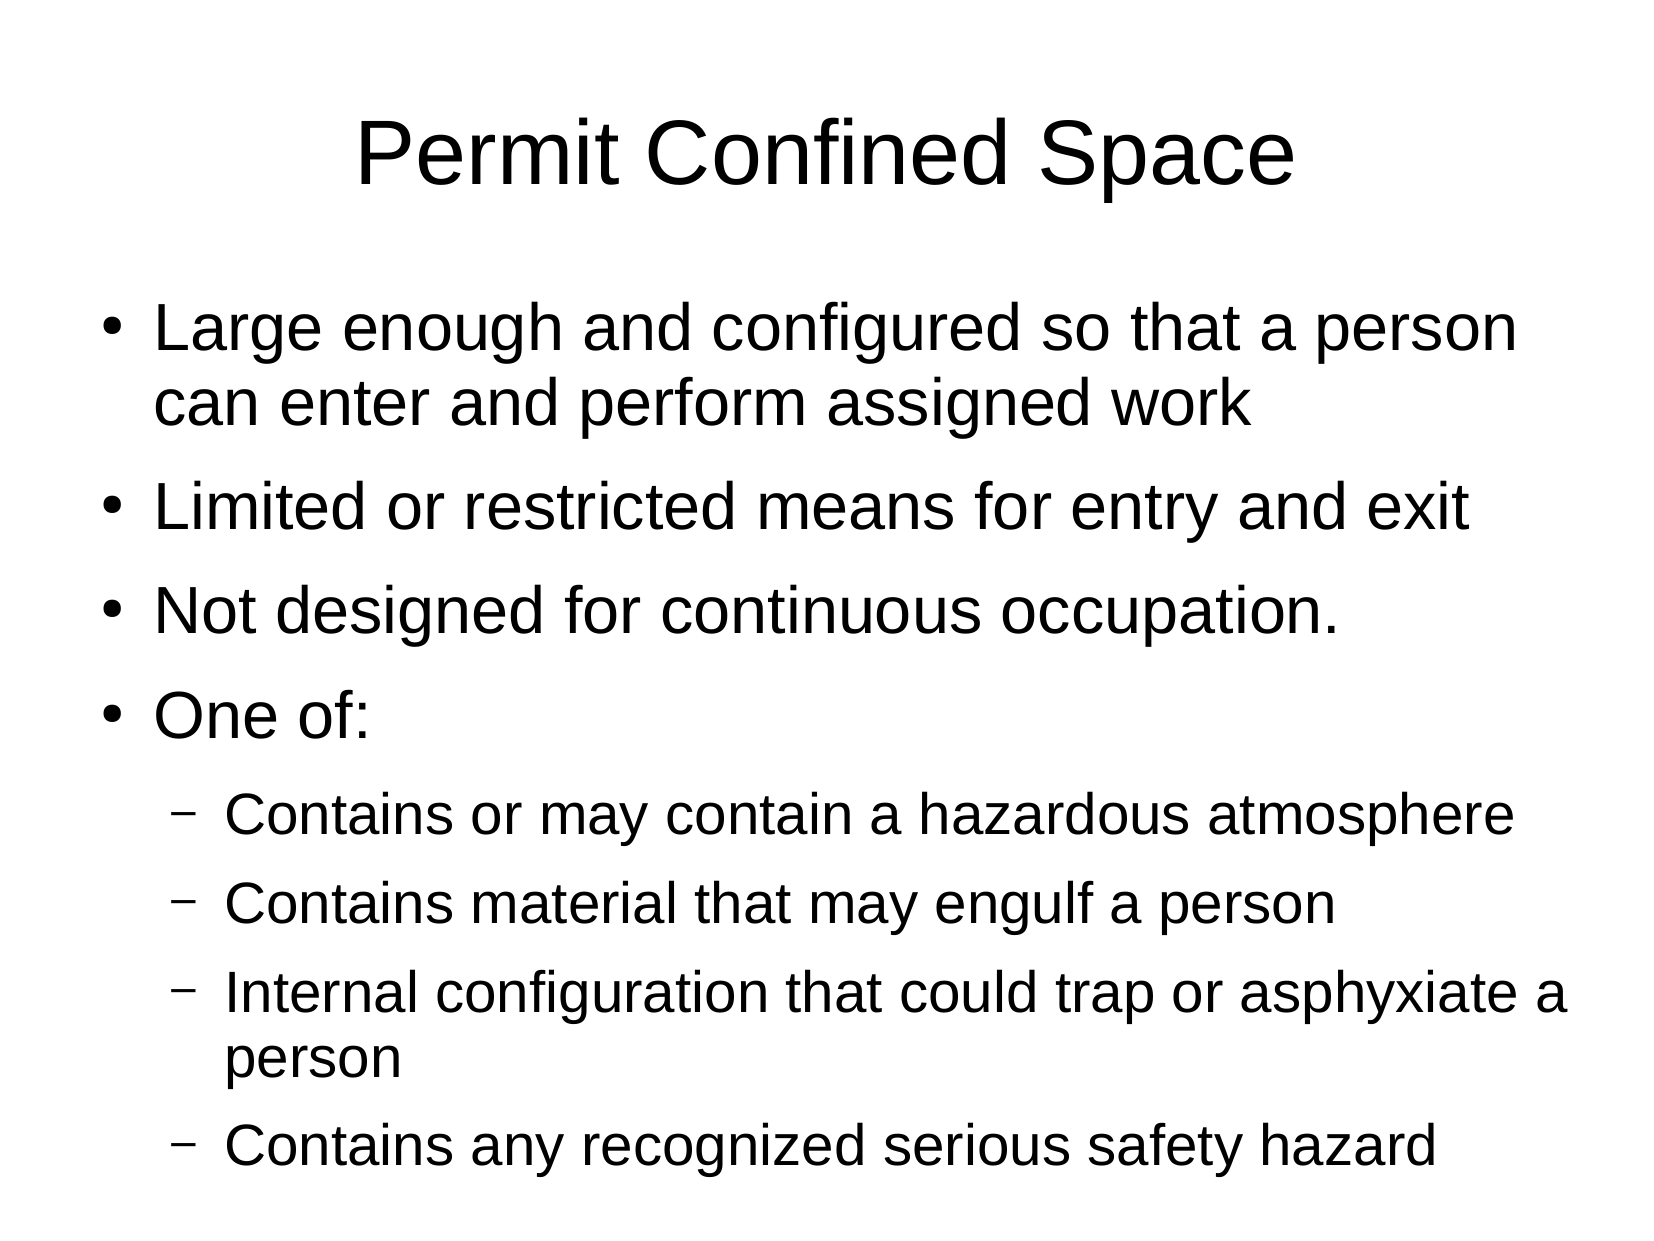

# Permit Confined Space
Large enough and configured so that a person can enter and perform assigned work
Limited or restricted means for entry and exit
Not designed for continuous occupation.
One of:
Contains or may contain a hazardous atmosphere
Contains material that may engulf a person
Internal configuration that could trap or asphyxiate a person
Contains any recognized serious safety hazard